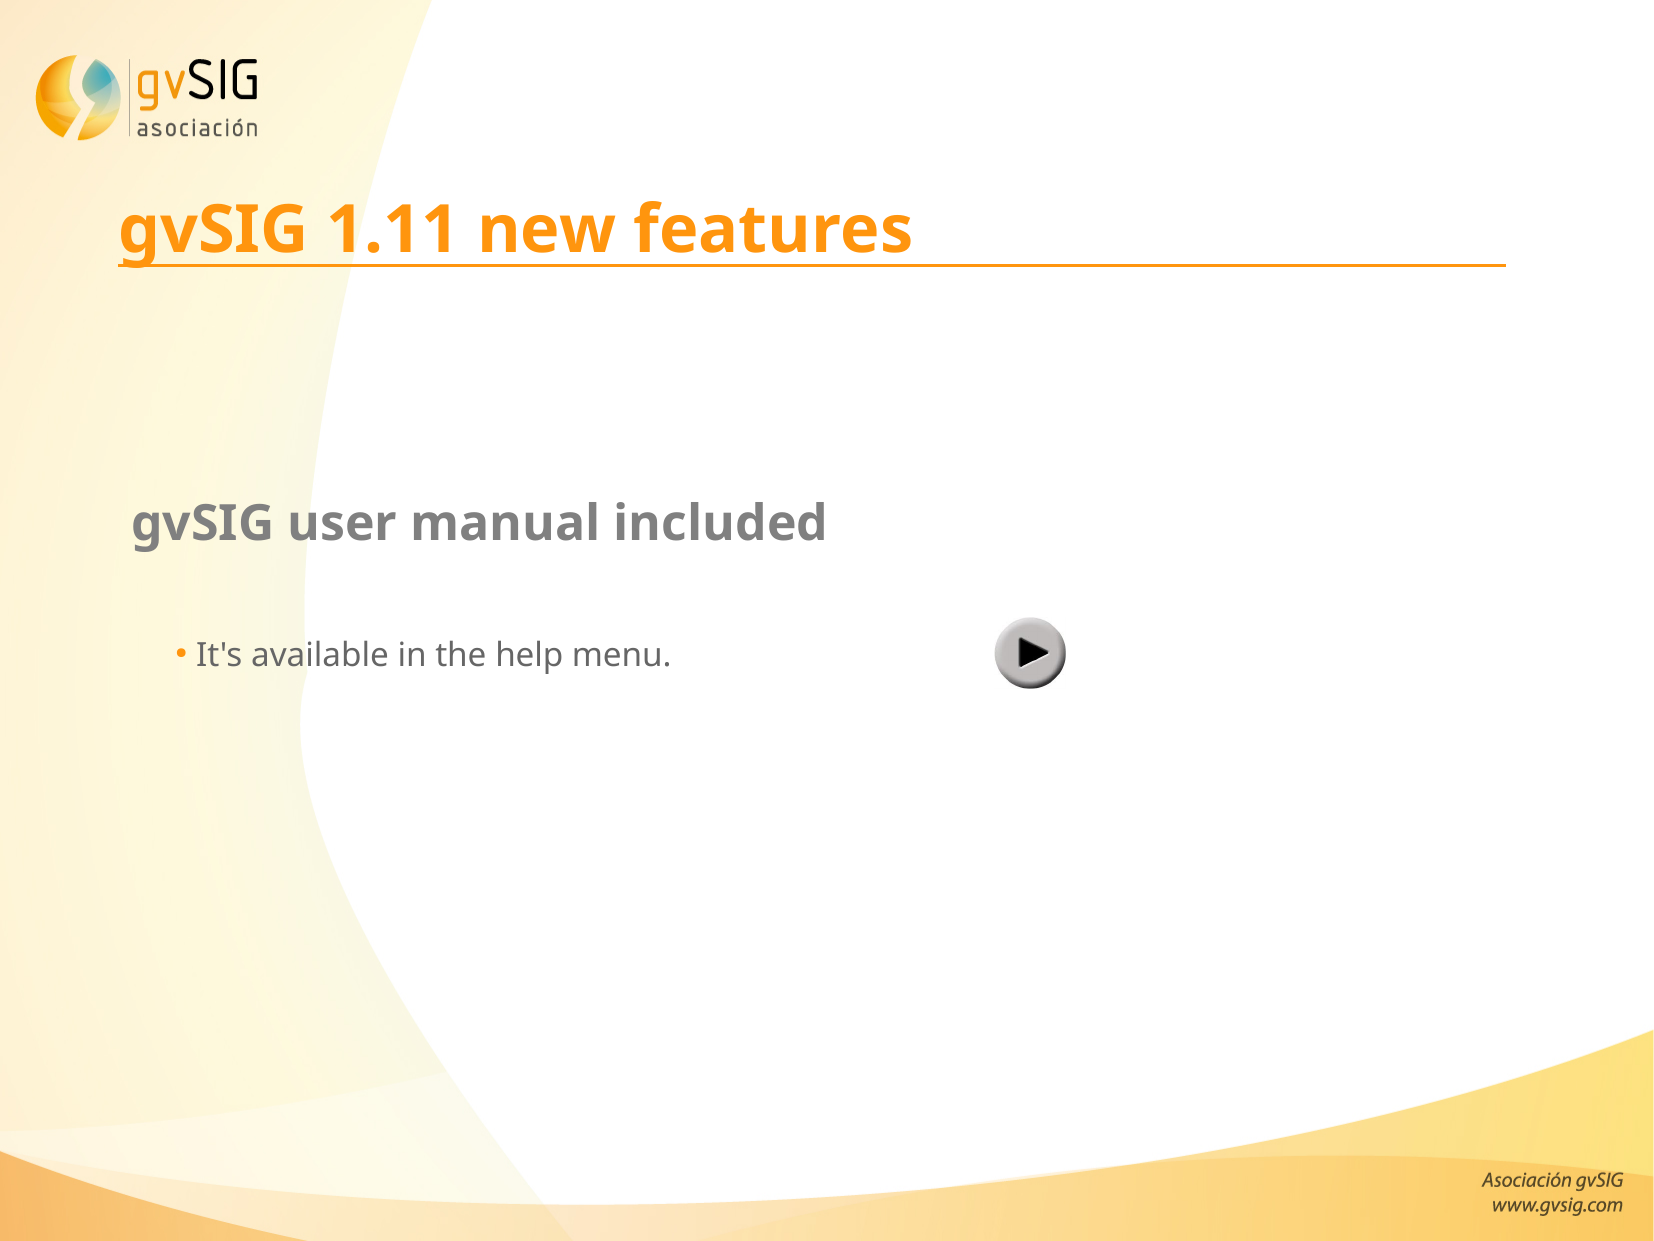

# gvSIG 1.11 new features
 gvSIG user manual included
 It's available in the help menu.